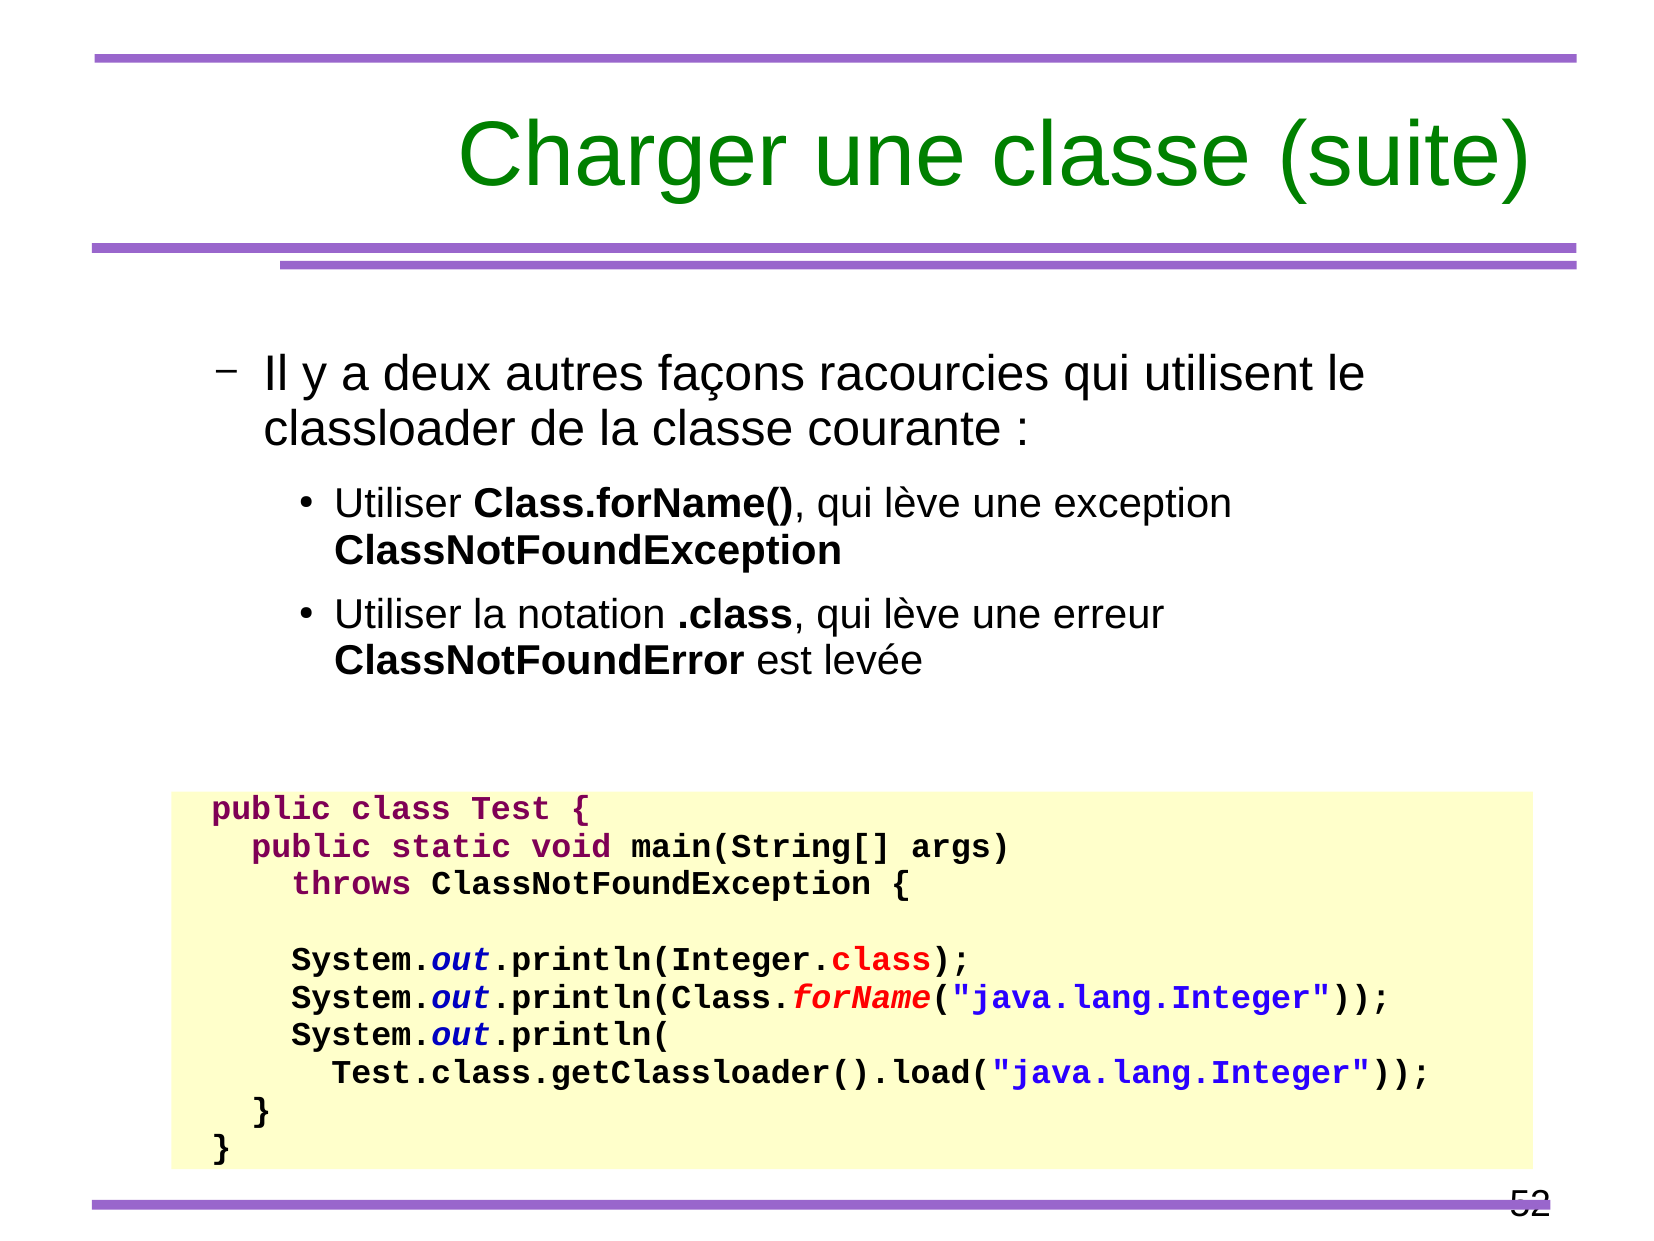

# Charger une classe (suite)
Il y a deux autres façons racourcies qui utilisent le classloader de la classe courante :
Utiliser Class.forName(), qui lève une exception ClassNotFoundException
Utiliser la notation .class, qui lève une erreur ClassNotFoundError est levée
 public class Test {
 public static void main(String[] args)
 throws ClassNotFoundException {
 System.out.println(Integer.class);
 System.out.println(Class.forName("java.lang.Integer"));
 System.out.println(
 Test.class.getClassloader().load("java.lang.Integer"));
 }
 }